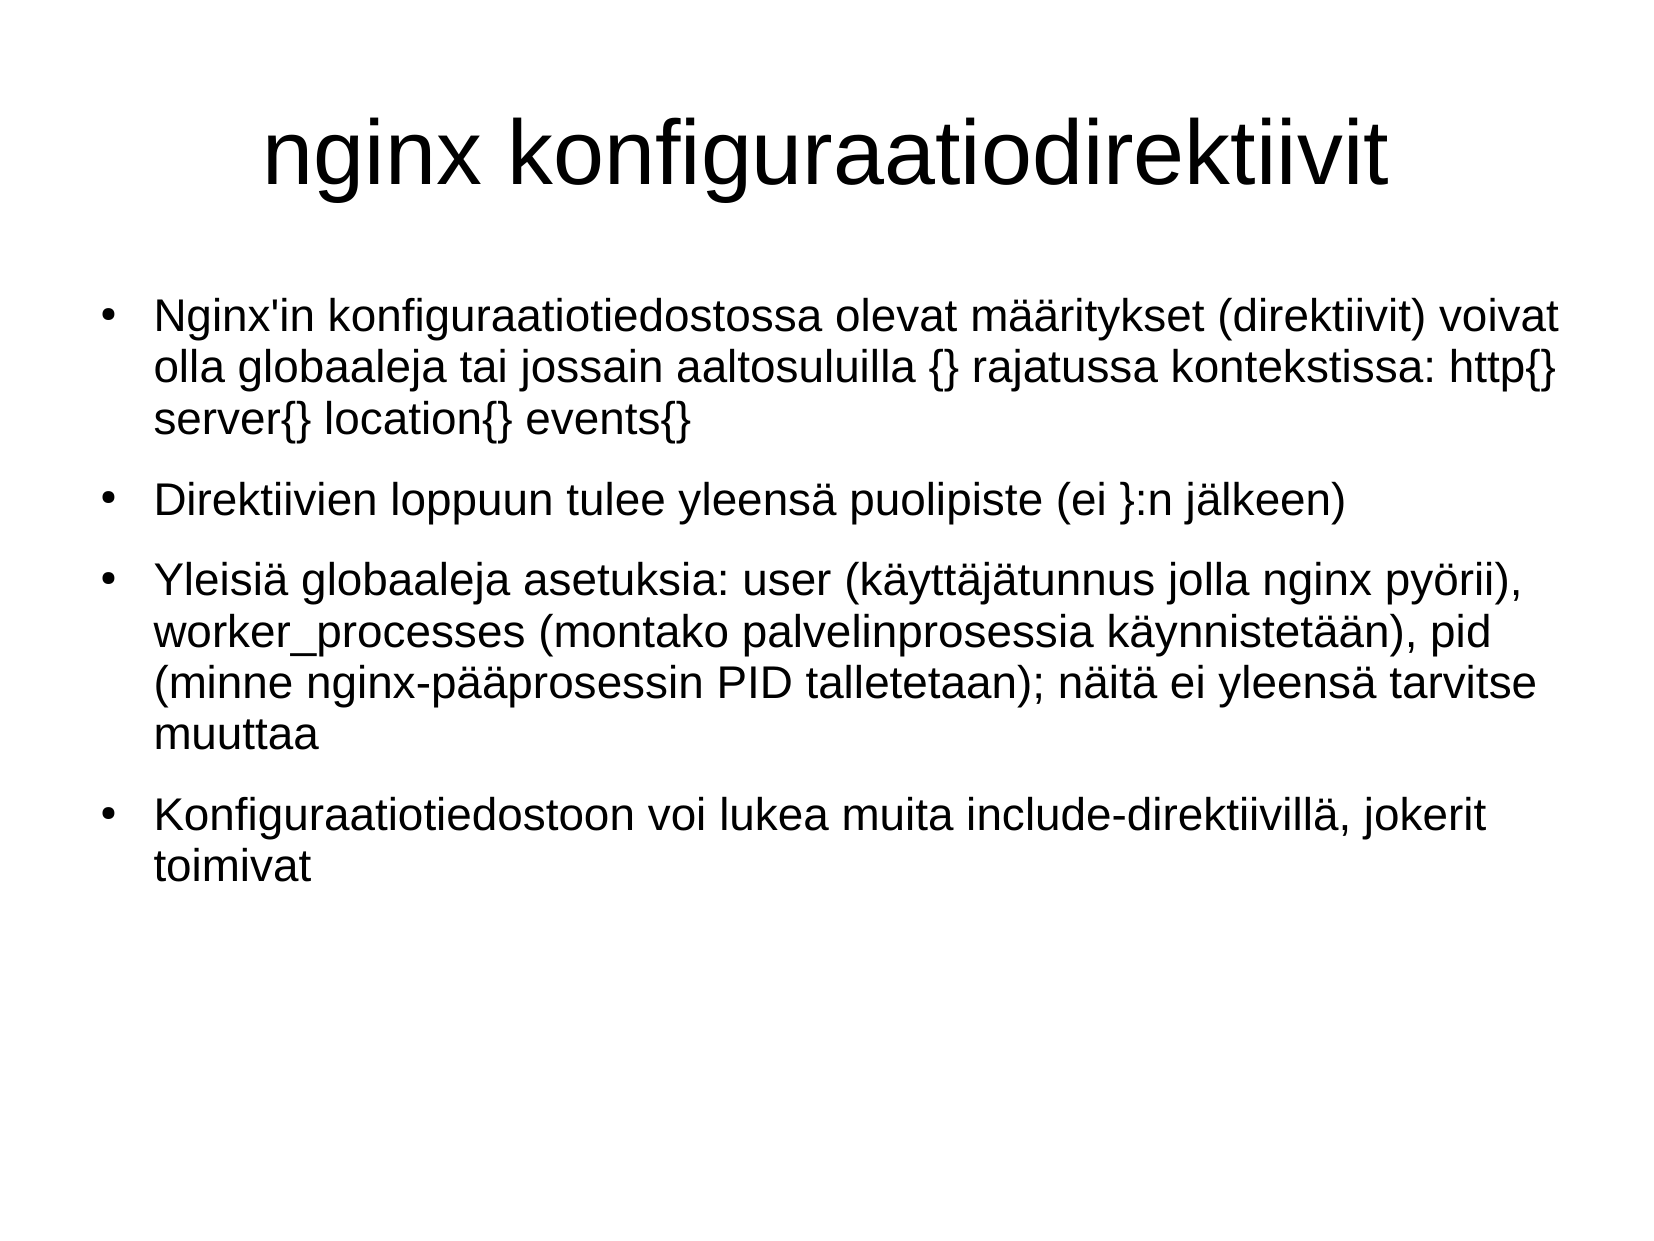

# nginx konfiguraatiodirektiivit
Nginx'in konfiguraatiotiedostossa olevat määritykset (direktiivit) voivat olla globaaleja tai jossain aaltosuluilla {} rajatussa kontekstissa: http{} server{} location{} events{}
Direktiivien loppuun tulee yleensä puolipiste (ei }:n jälkeen)
Yleisiä globaaleja asetuksia: user (käyttäjätunnus jolla nginx pyörii), worker_processes (montako palvelinprosessia käynnistetään), pid (minne nginx-pääprosessin PID talletetaan); näitä ei yleensä tarvitse muuttaa
Konfiguraatiotiedostoon voi lukea muita include-direktiivillä, jokerit toimivat